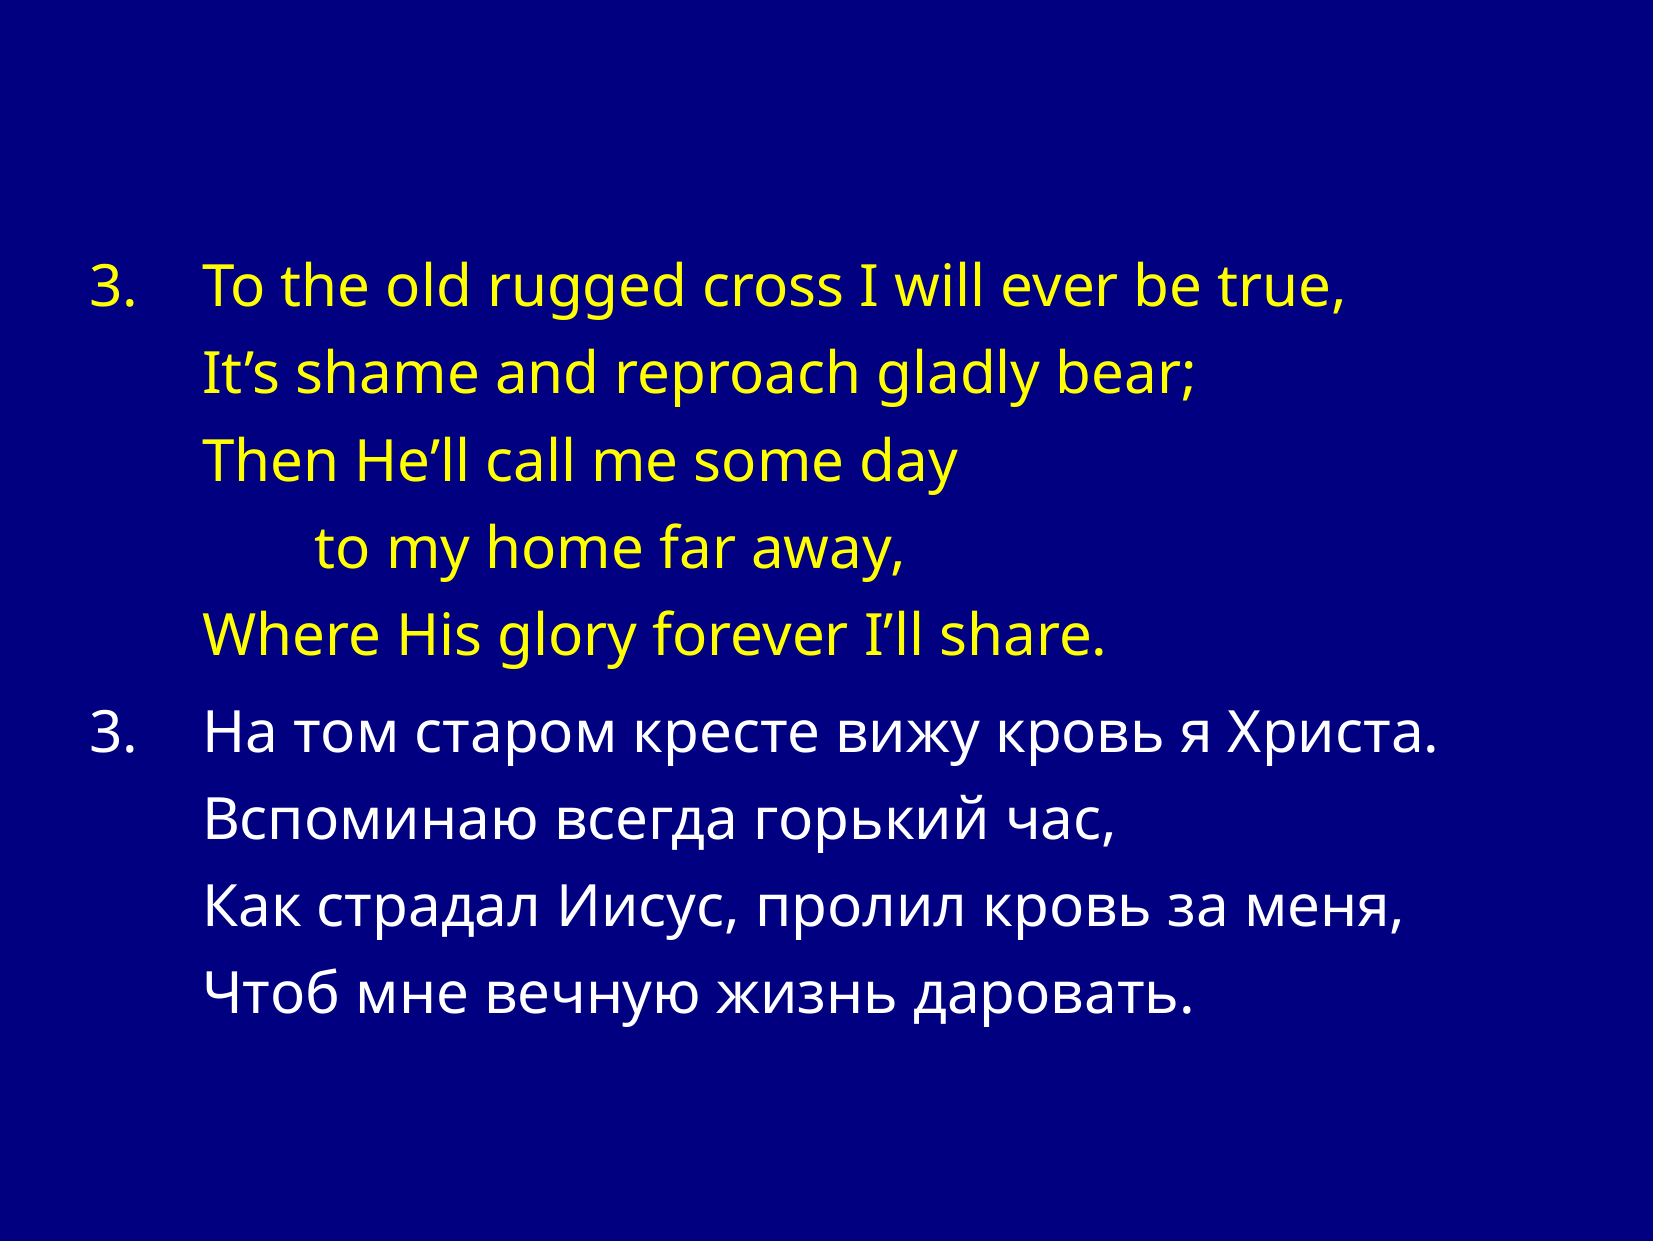

3.	To the old rugged cross I will ever be true,
	It’s shame and reproach gladly bear;
	Then He’ll call me some day
		to my home far away,
	Where His glory forever I’ll share.
3.	На том старом кресте вижу кровь я Христа.
	Вспоминаю всегда горький час,
	Как страдал Иисус, пролил кровь за меня,
	Чтоб мне вечную жизнь даровать.